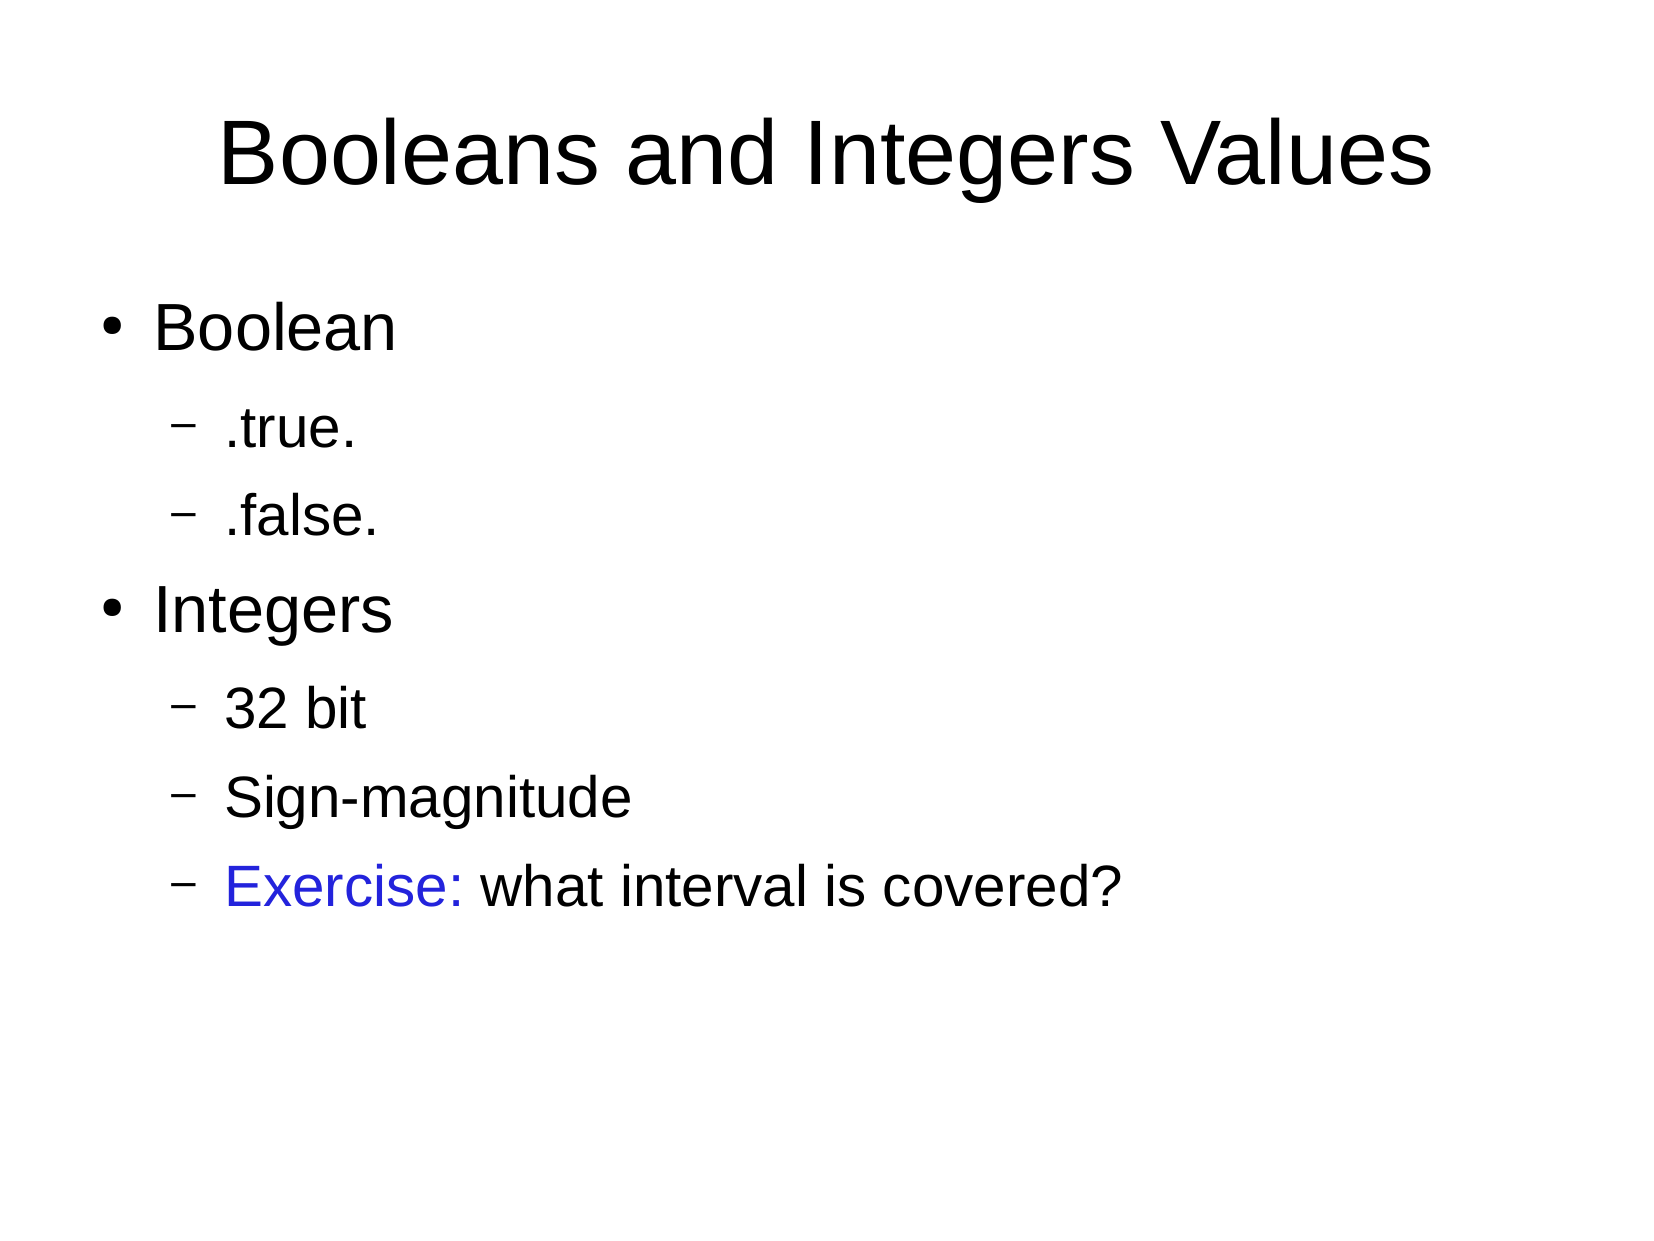

# Booleans and Integers Values
Boolean
.true.
.false.
Integers
32 bit
Sign-magnitude
Exercise: what interval is covered?